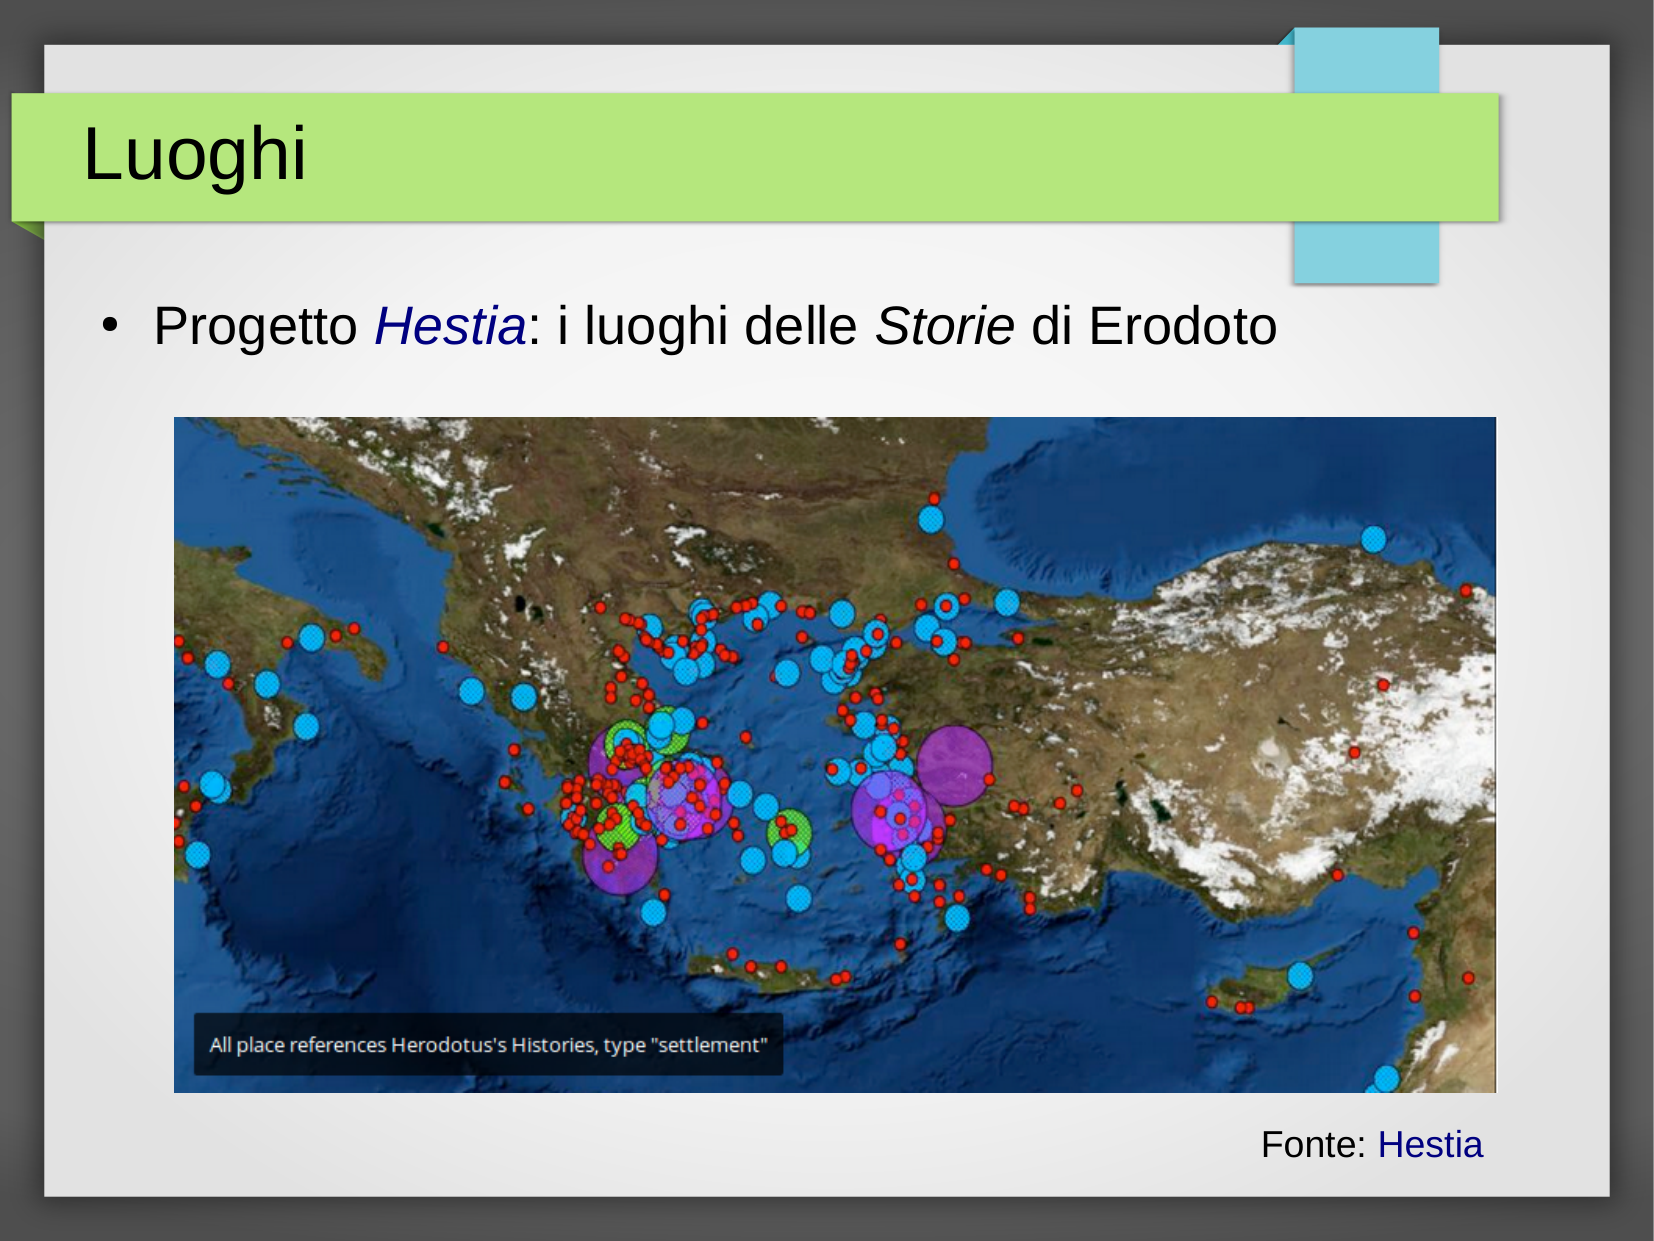

# Luoghi
Progetto Hestia: i luoghi delle Storie di Erodoto
Fonte: Hestia